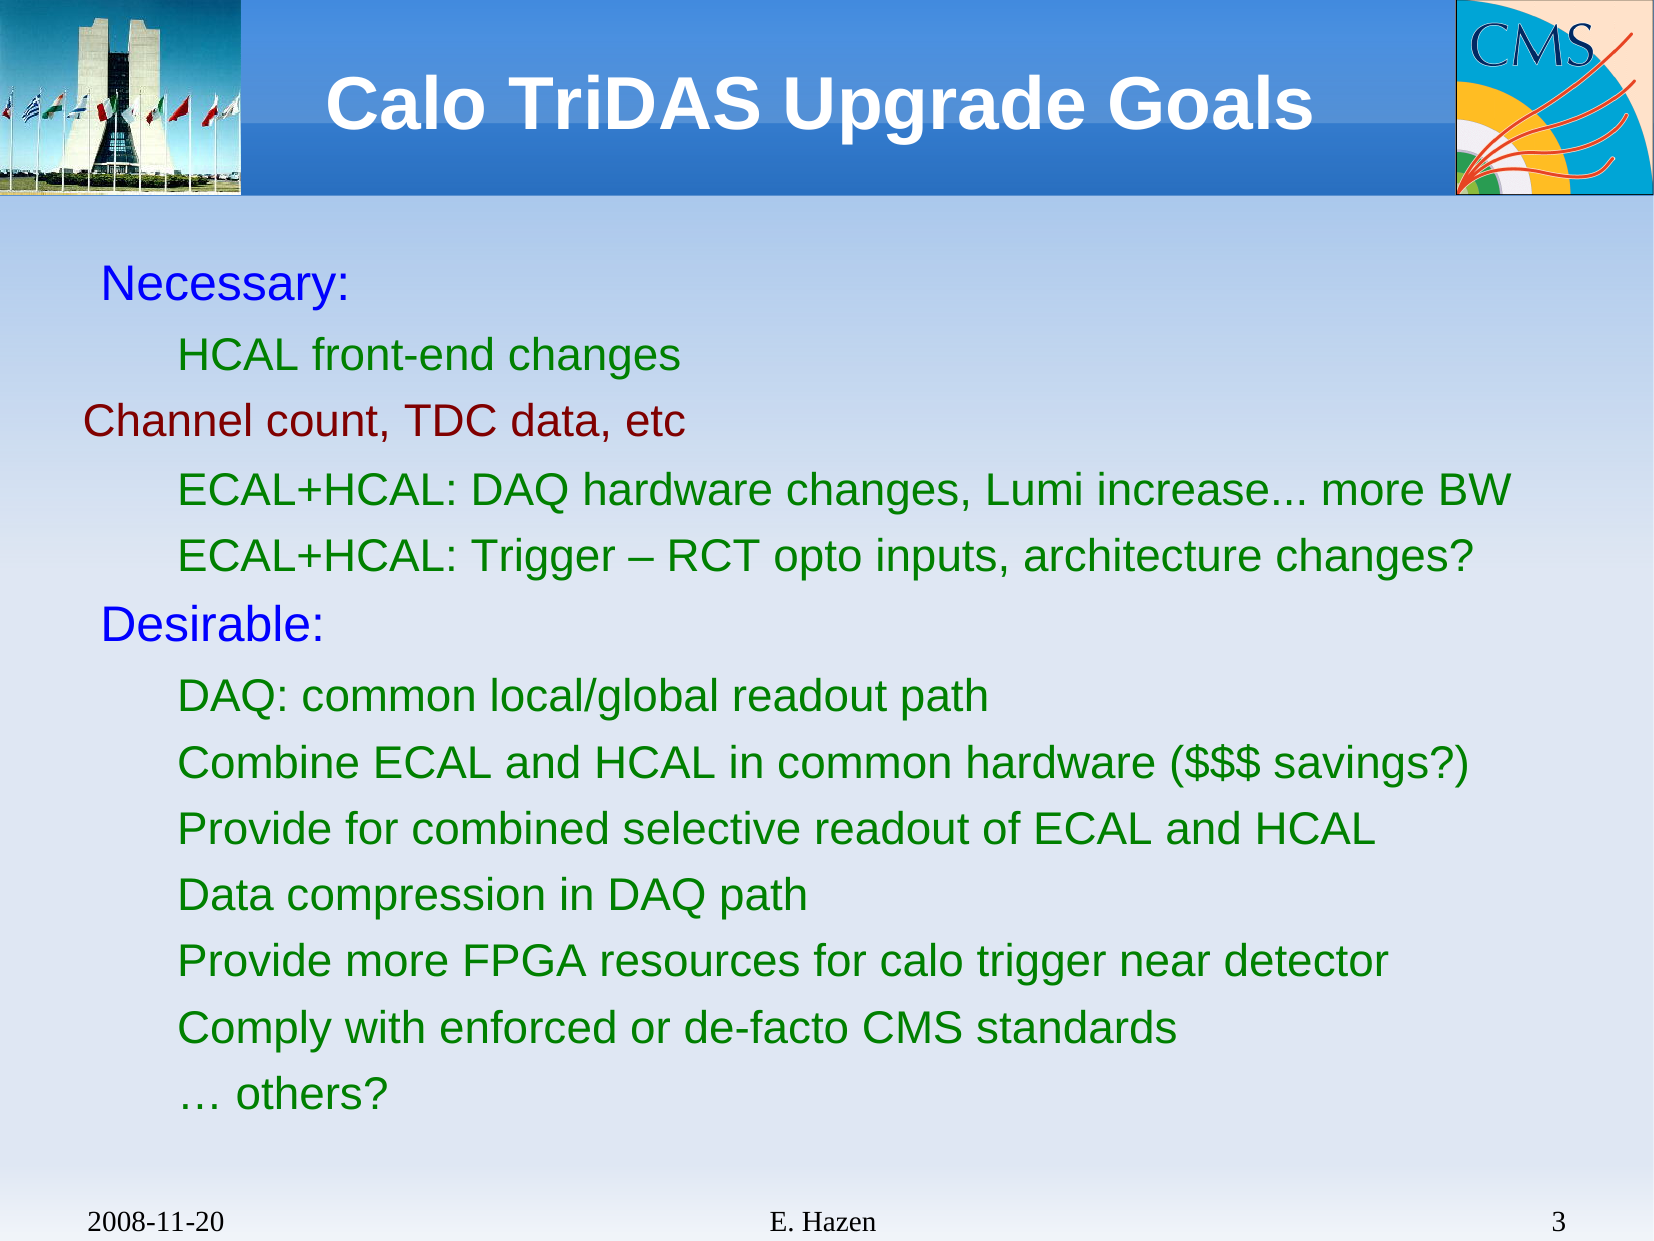

# Calo TriDAS Upgrade Goals
Necessary:
HCAL front-end changes
Channel count, TDC data, etc
ECAL+HCAL: DAQ hardware changes, Lumi increase... more BW
ECAL+HCAL: Trigger – RCT opto inputs, architecture changes?
Desirable:
DAQ: common local/global readout path
Combine ECAL and HCAL in common hardware ($$$ savings?)
Provide for combined selective readout of ECAL and HCAL
Data compression in DAQ path
Provide more FPGA resources for calo trigger near detector
Comply with enforced or de-facto CMS standards
… others?
2008-11-20
E. Hazen
3